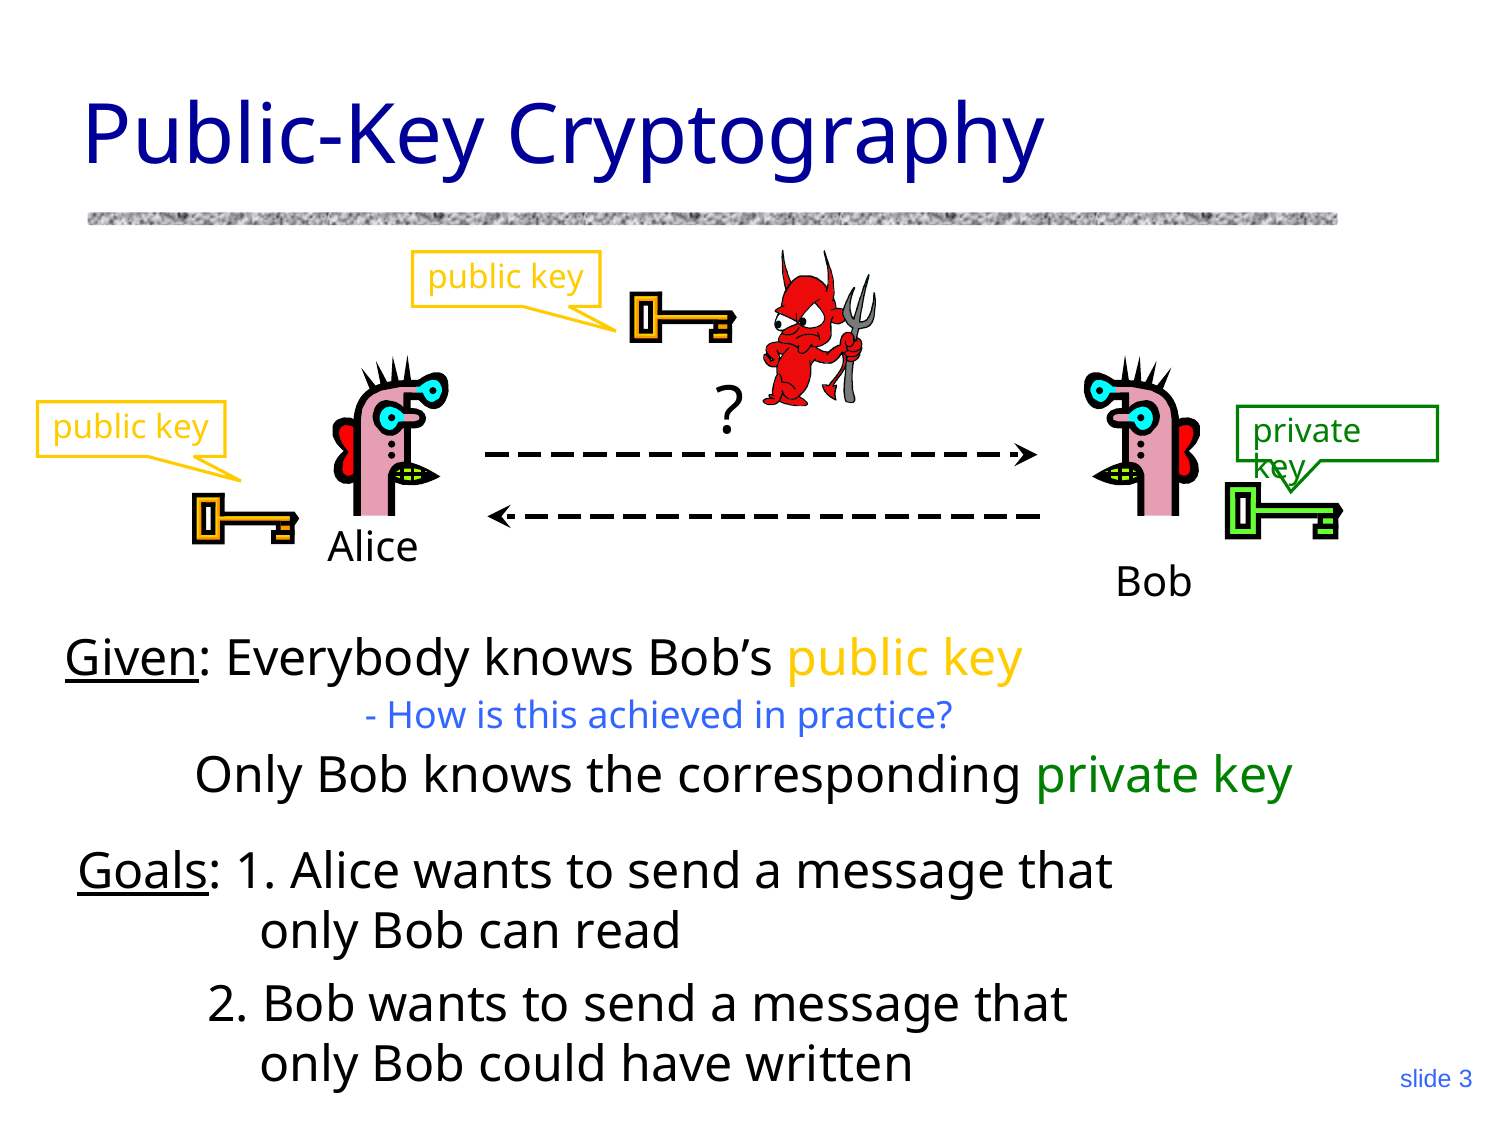

# Public-Key Cryptography
public key
?
public key
private key
Alice
Bob
Given: Everybody knows Bob’s public key
		- How is this achieved in practice?
 Only Bob knows the corresponding private key
Goals: 1. Alice wants to send a message that
 only Bob can read
 2. Bob wants to send a message that
 only Bob could have written
slide 2